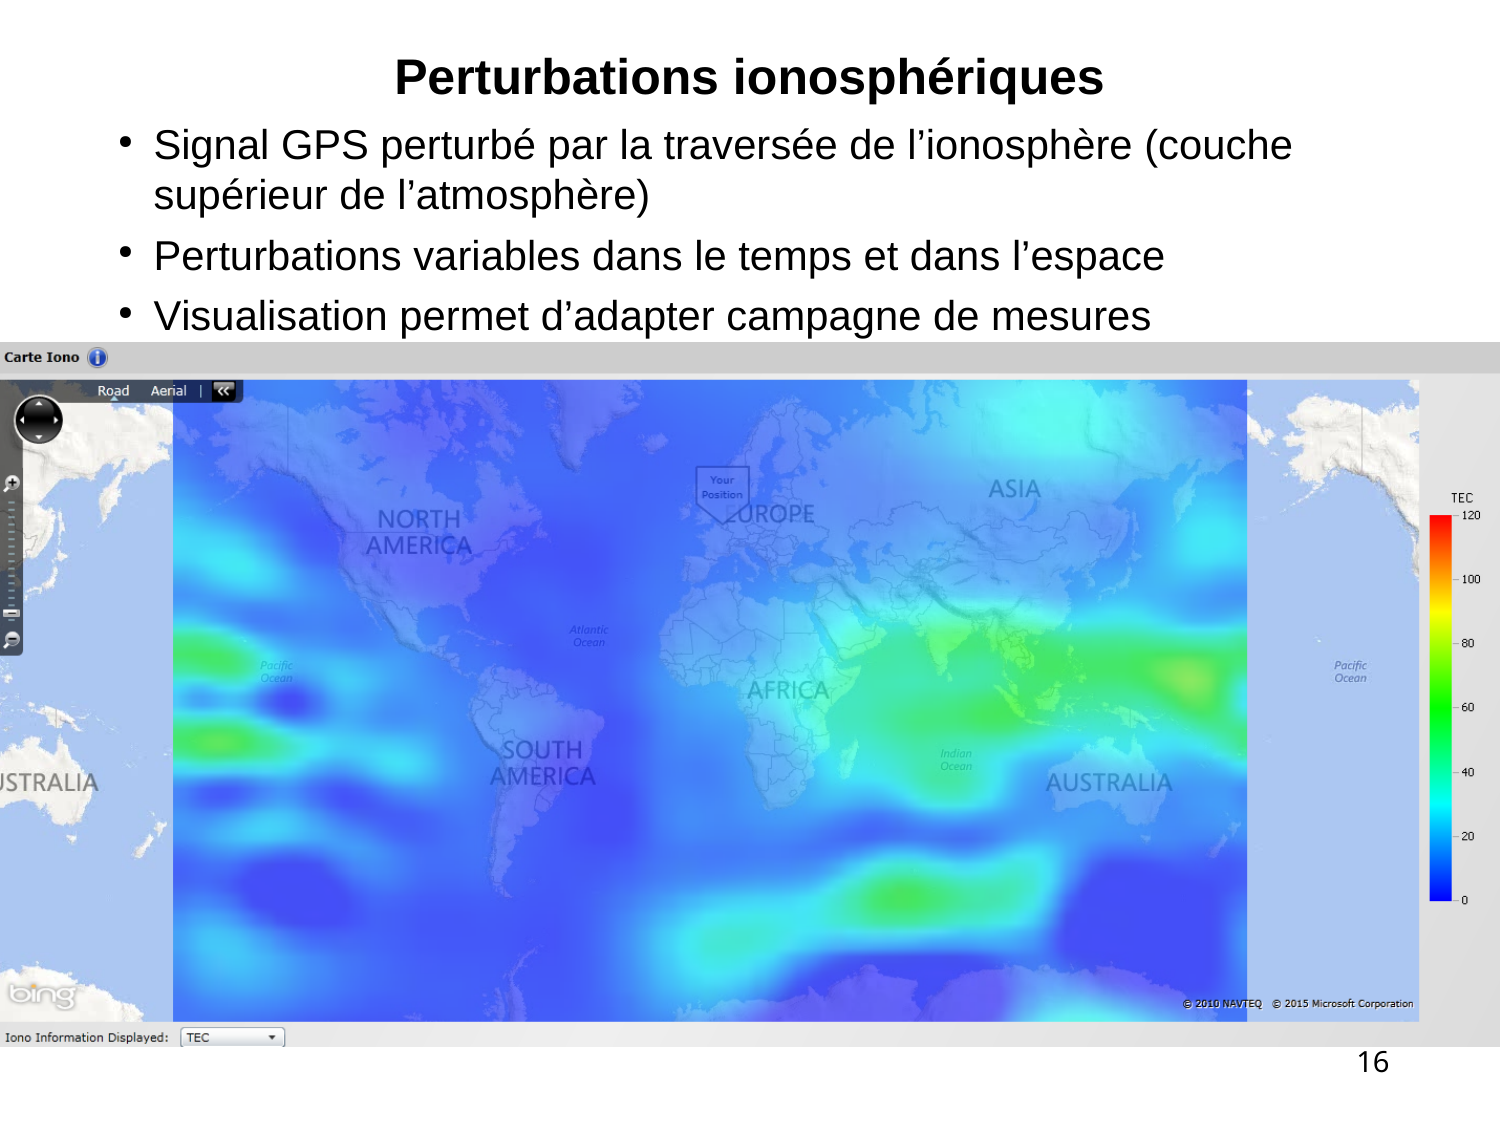

# Perturbations ionosphériques
Signal GPS perturbé par la traversée de l’ionosphère (couche supérieur de l’atmosphère)
Perturbations variables dans le temps et dans l’espace
Visualisation permet d’adapter campagne de mesures
16
15